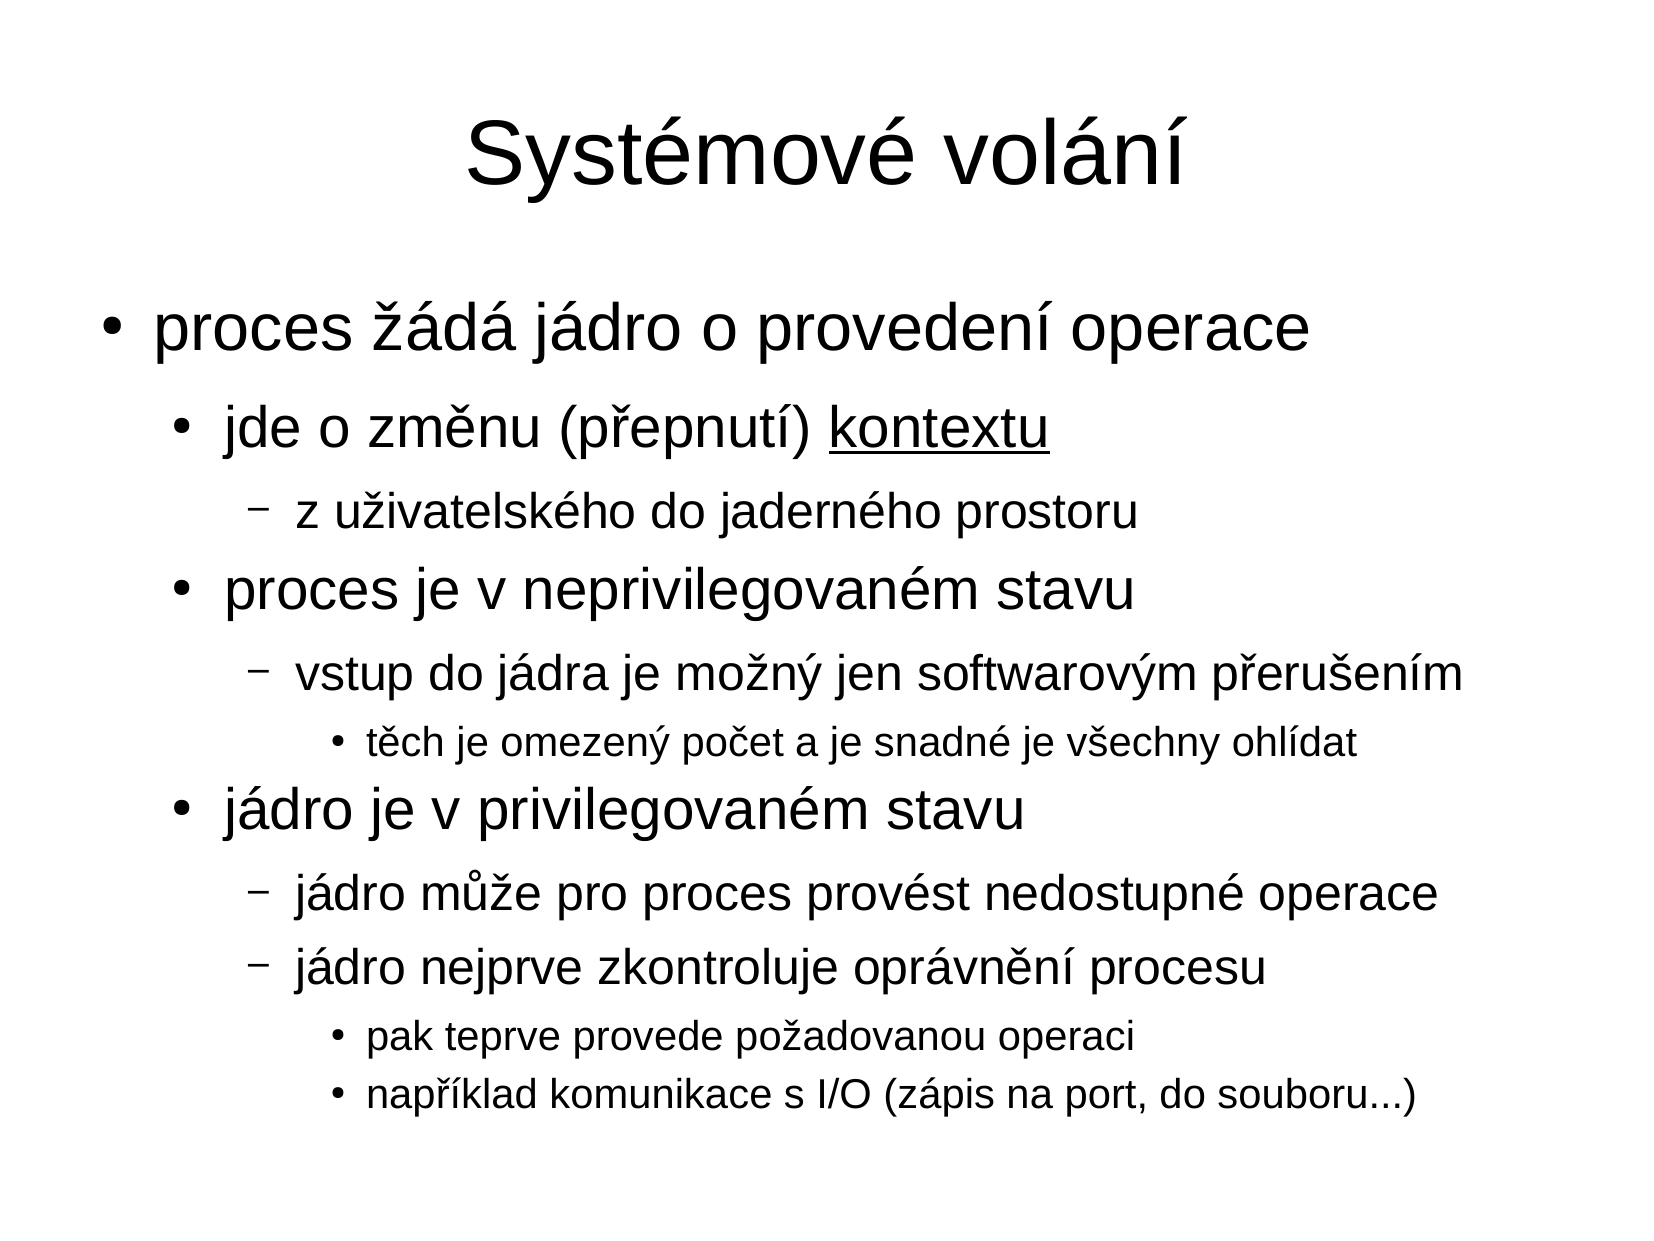

# Systémové volání
proces žádá jádro o provedení operace
jde o změnu (přepnutí) kontextu
z uživatelského do jaderného prostoru
proces je v neprivilegovaném stavu
vstup do jádra je možný jen softwarovým přerušením
těch je omezený počet a je snadné je všechny ohlídat
jádro je v privilegovaném stavu
jádro může pro proces provést nedostupné operace
jádro nejprve zkontroluje oprávnění procesu
pak teprve provede požadovanou operaci
například komunikace s I/O (zápis na port, do souboru...)